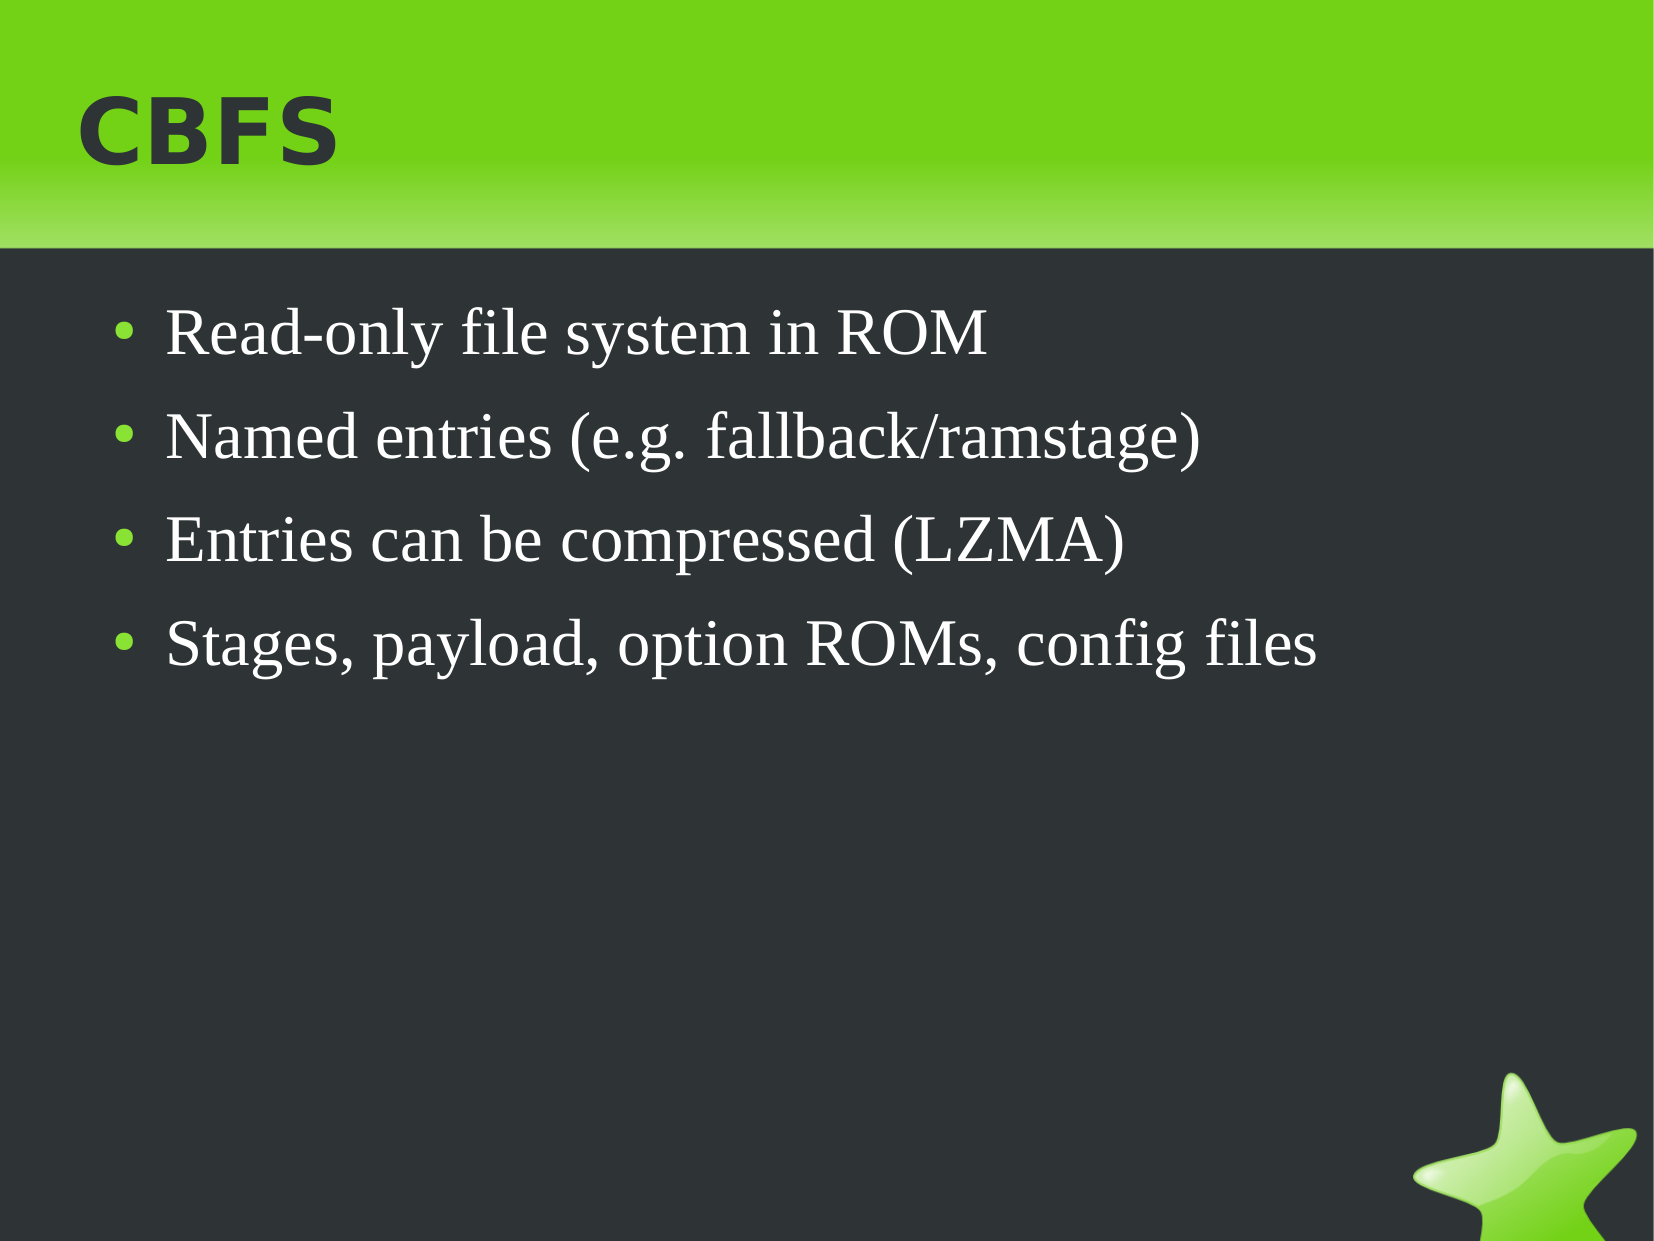

# CBFS
Read-only file system in ROM
Named entries (e.g. fallback/ramstage)
Entries can be compressed (LZMA)
Stages, payload, option ROMs, config files